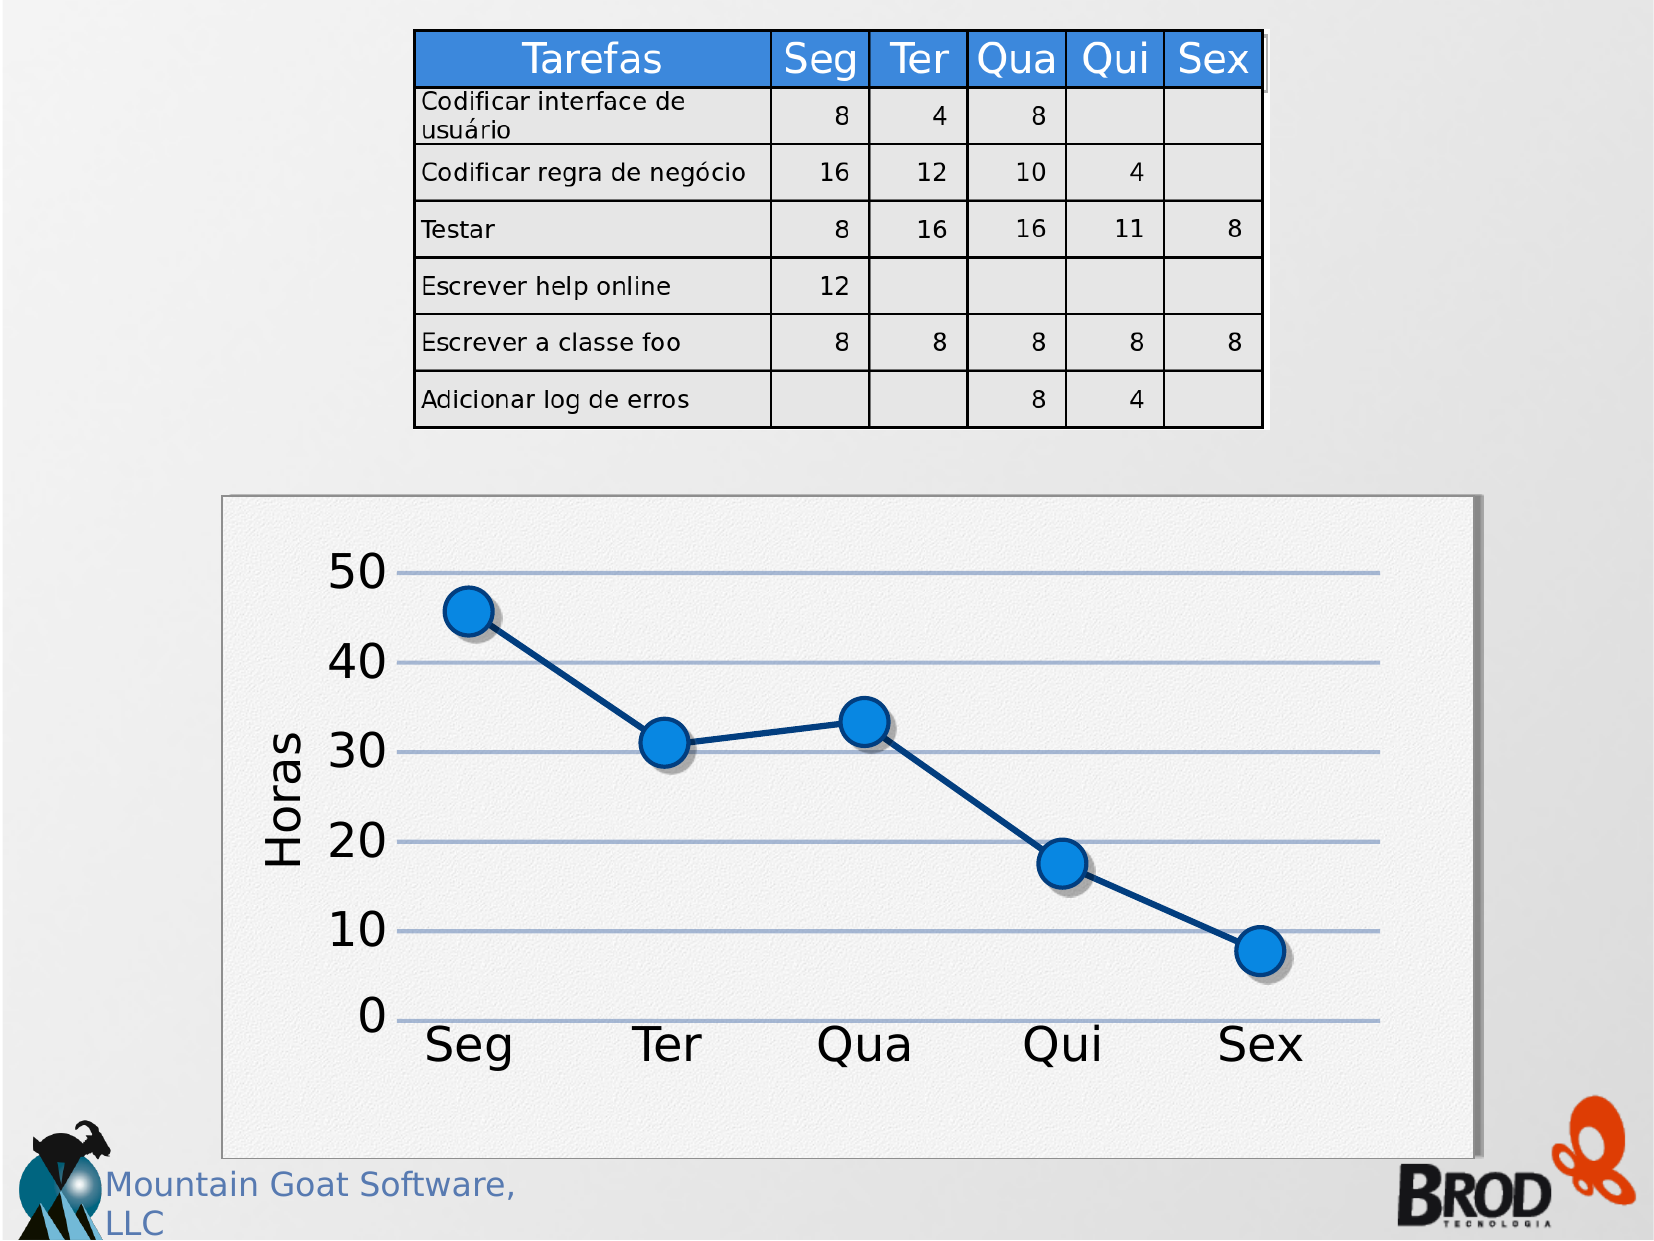

50
40
30
Horas
20
10
0
Seg
Ter
Qua
Qui
Sex